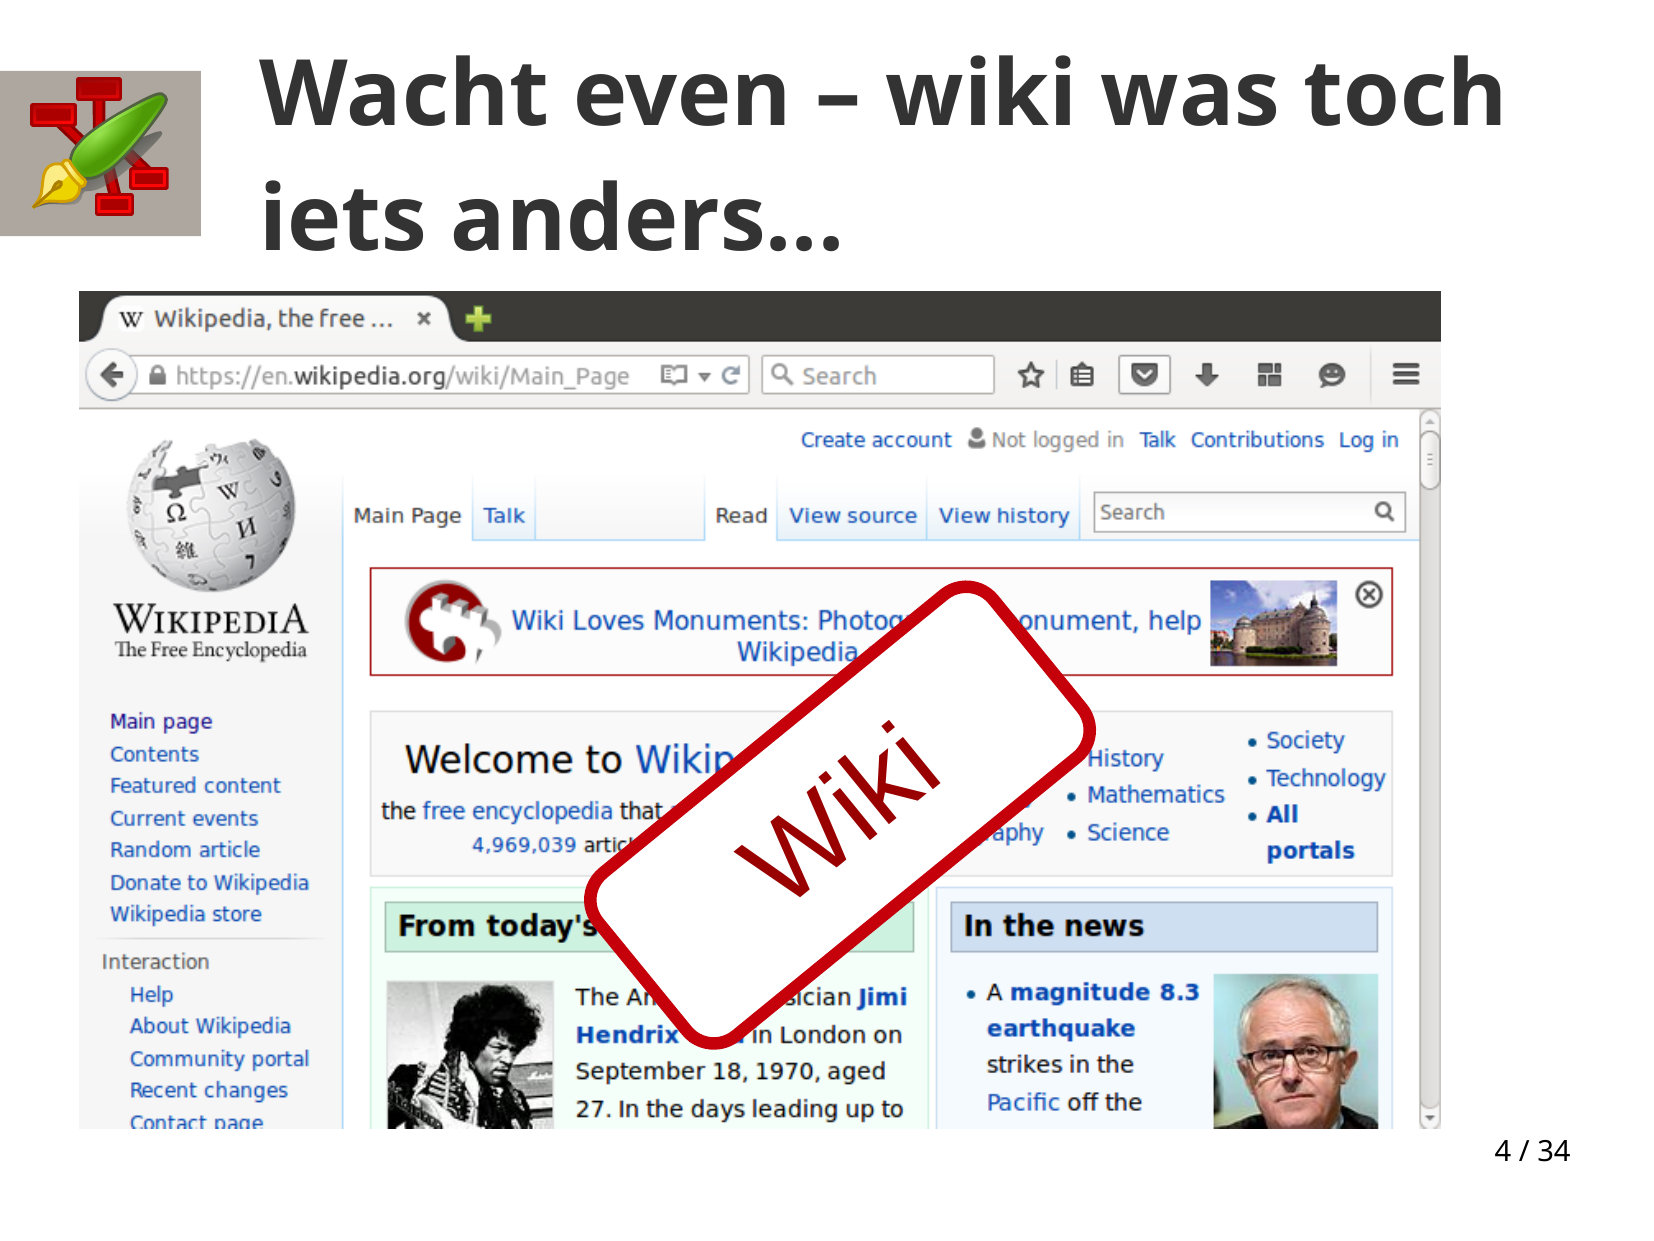

# Wacht even – wiki was toch iets anders...
Wiki
4